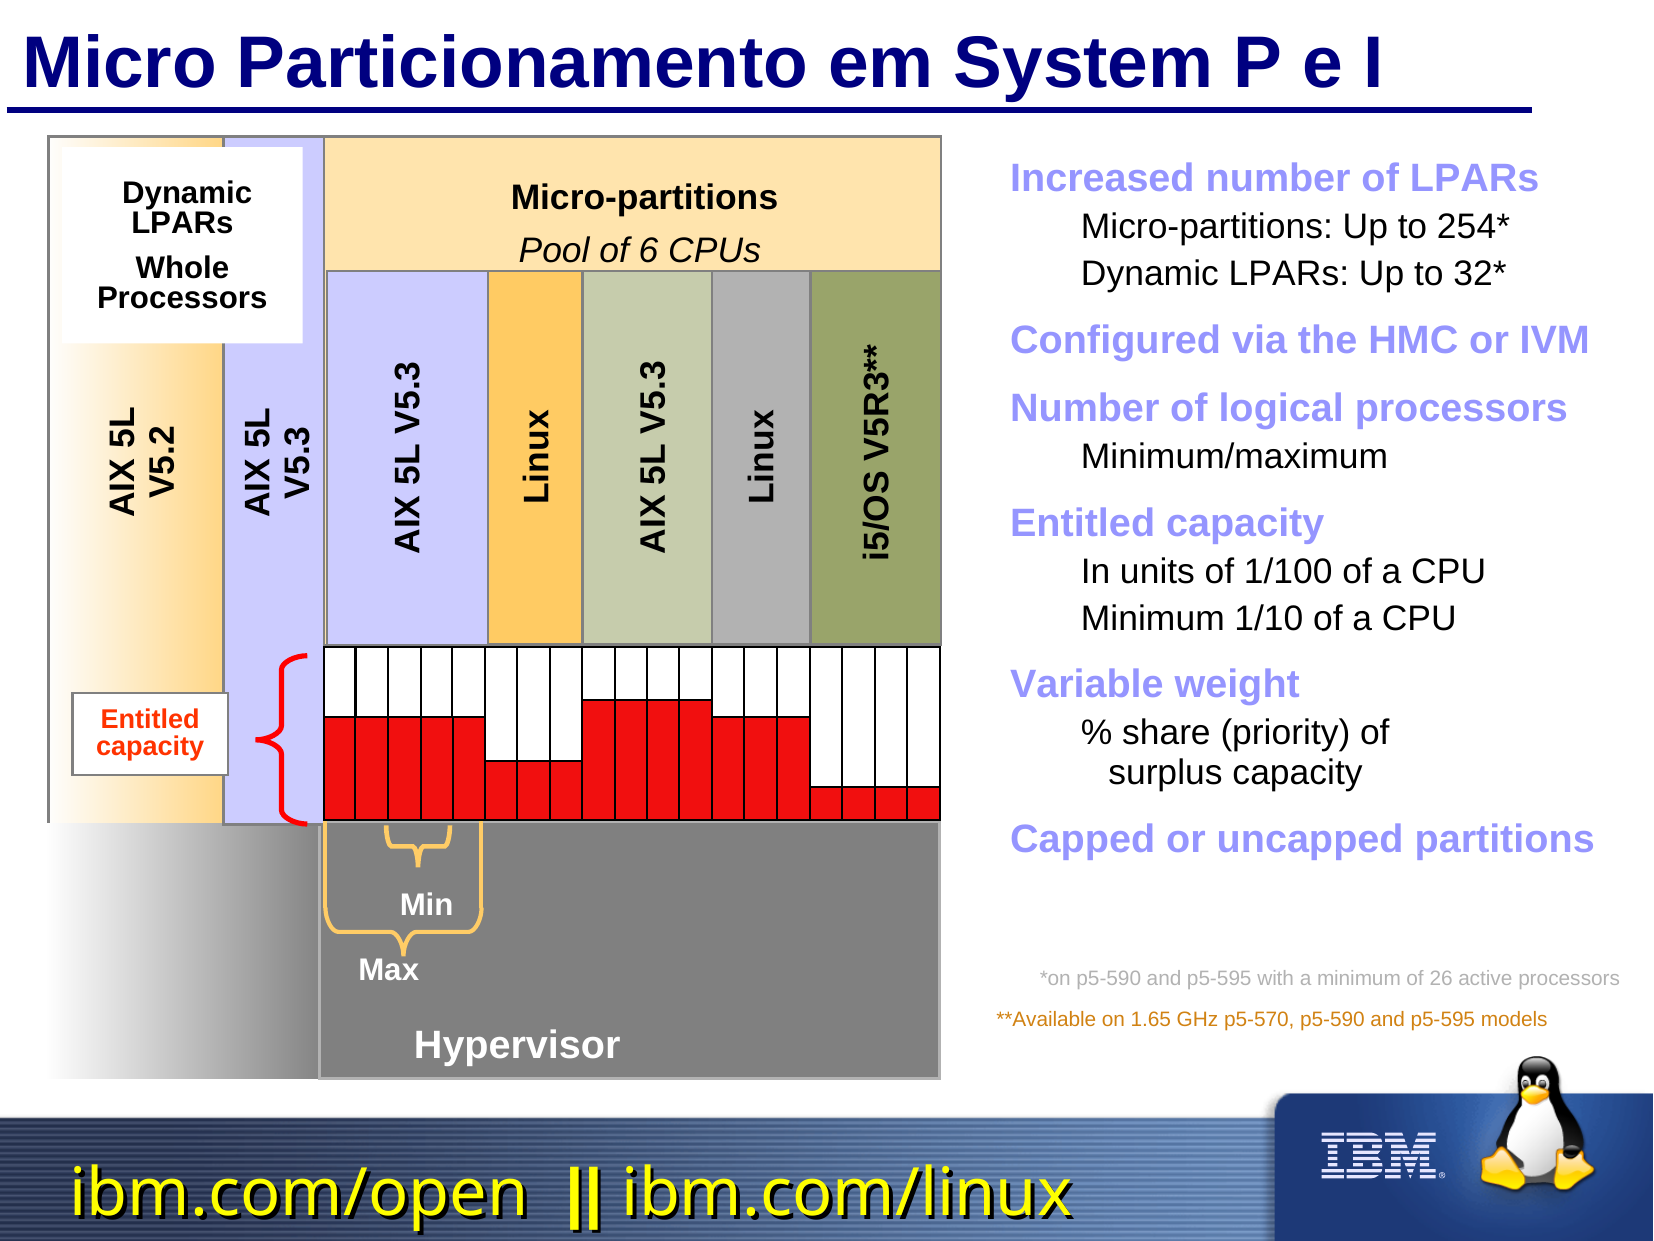

Micro Particionamento em System P e I
 Dynamic
LPARs
Whole
Processors
 Micro-partitions
Pool of 6 CPUs
Linux
AIX 5L V5.3
Linux
 i5/OS V5R3**
AIX 5L V5.3
AIX 5L V5.2
AIX 5L V5.3
Entitled
capacity
Min
Max
Hypervisor
Increased number of LPARs
Micro-partitions: Up to 254*
Dynamic LPARs: Up to 32*
Configured via the HMC or IVM
Number of logical processors
Minimum/maximum
Entitled capacity
In units of 1/100 of a CPU
Minimum 1/10 of a CPU
Variable weight
% share (priority) of
surplus capacity
Capped or uncapped partitions
*on p5-590 and p5-595 with a minimum of 26 active processors
**Available on 1.65 GHz p5-570, p5-590 and p5-595 models